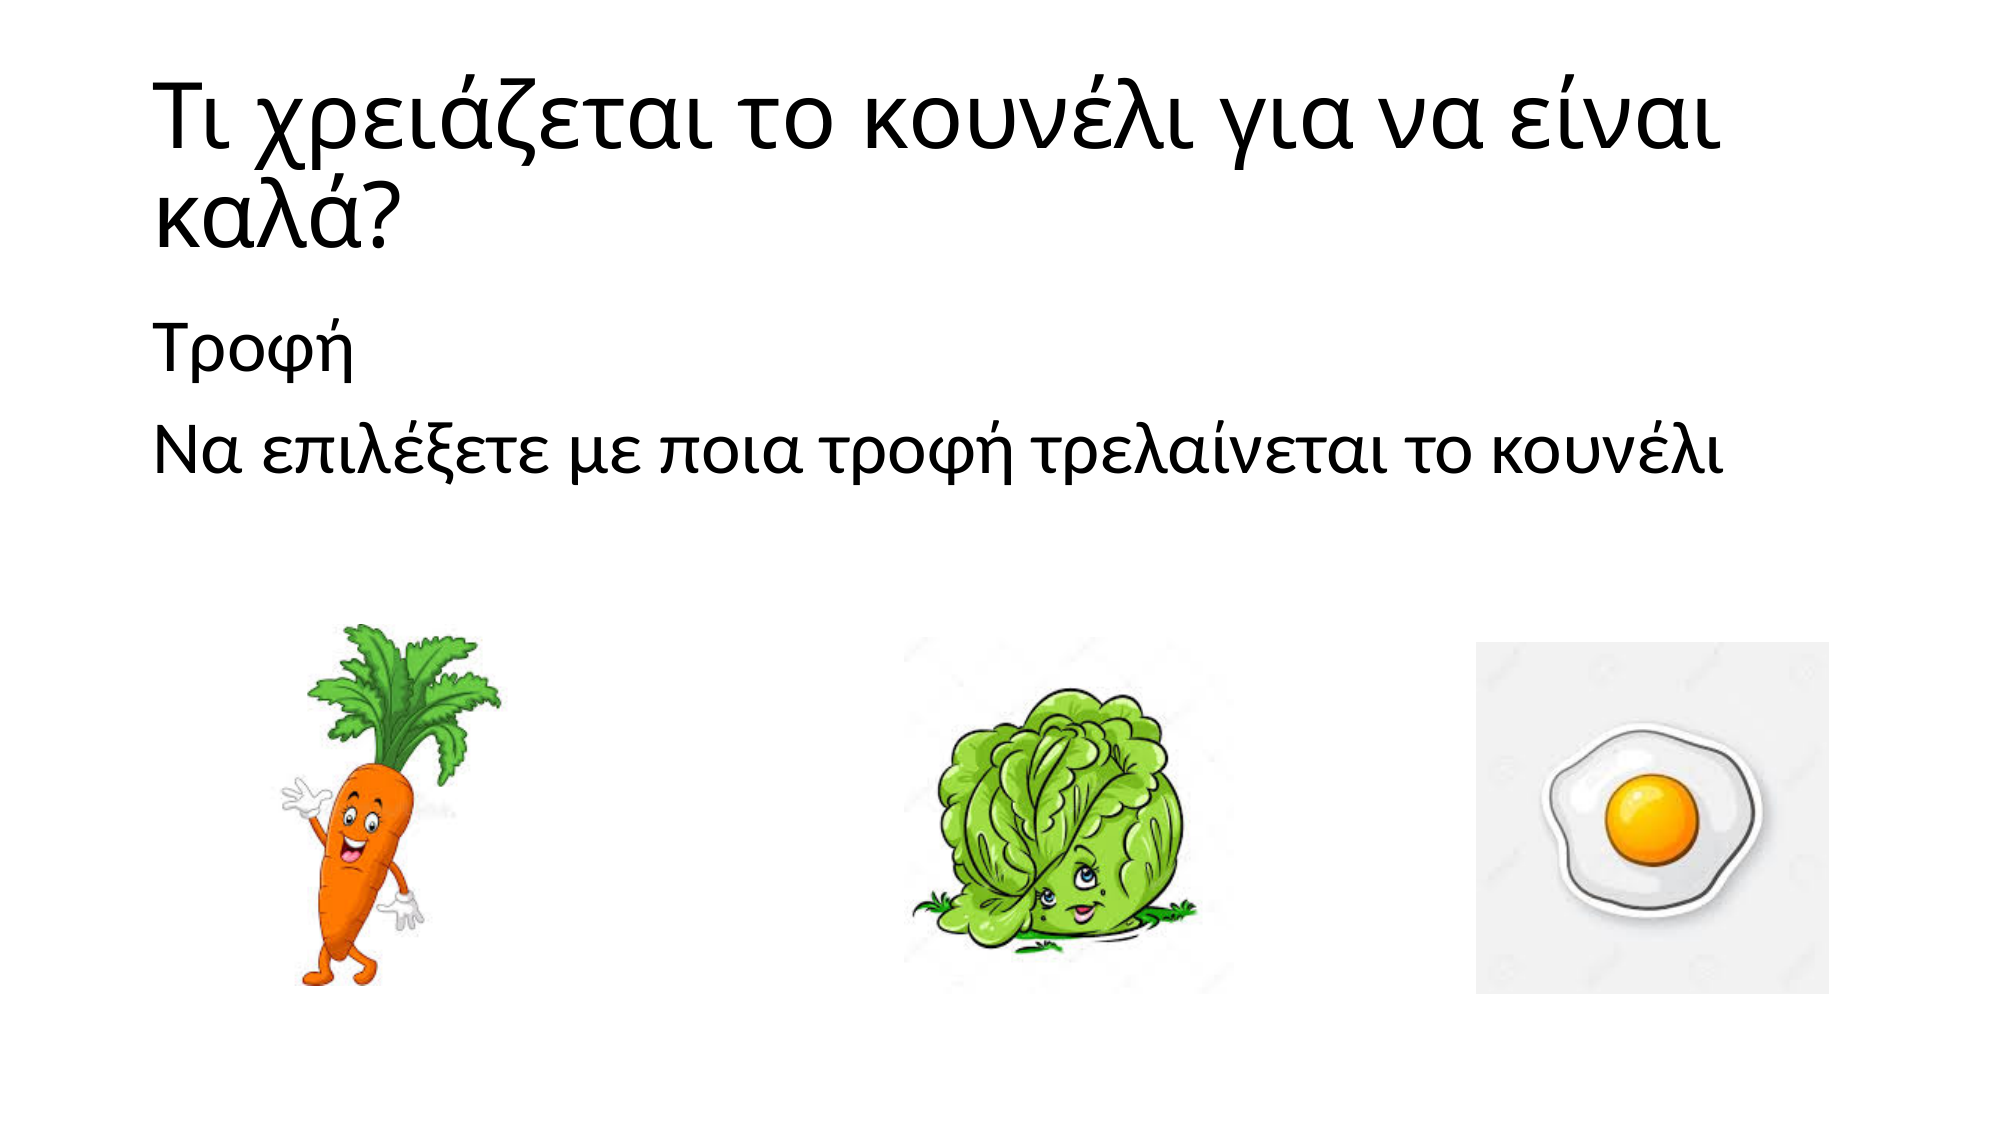

# Τι χρειάζεται το κουνέλι για να είναι καλά?
Τροφή
Να επιλέξετε με ποια τροφή τρελαίνεται το κουνέλι